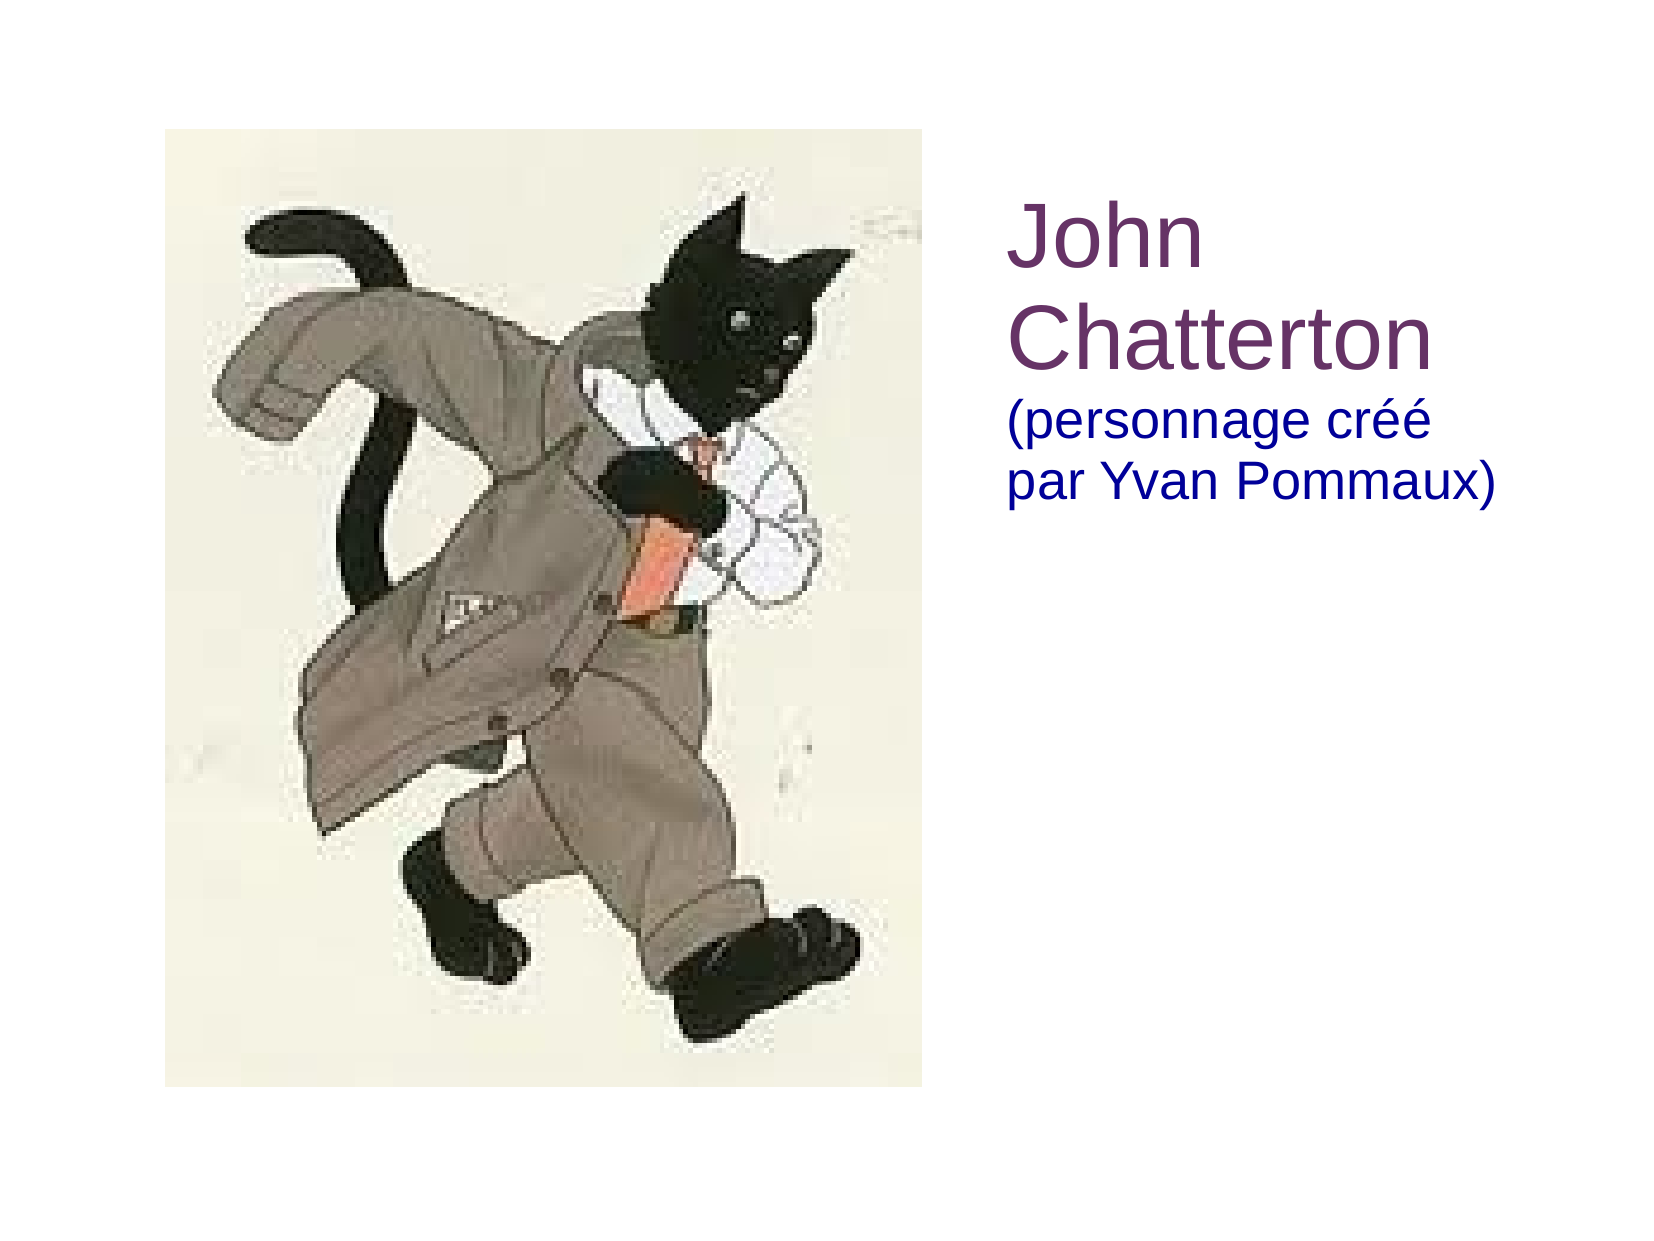

John Chatterton (personnage créé par Yvan Pommaux)